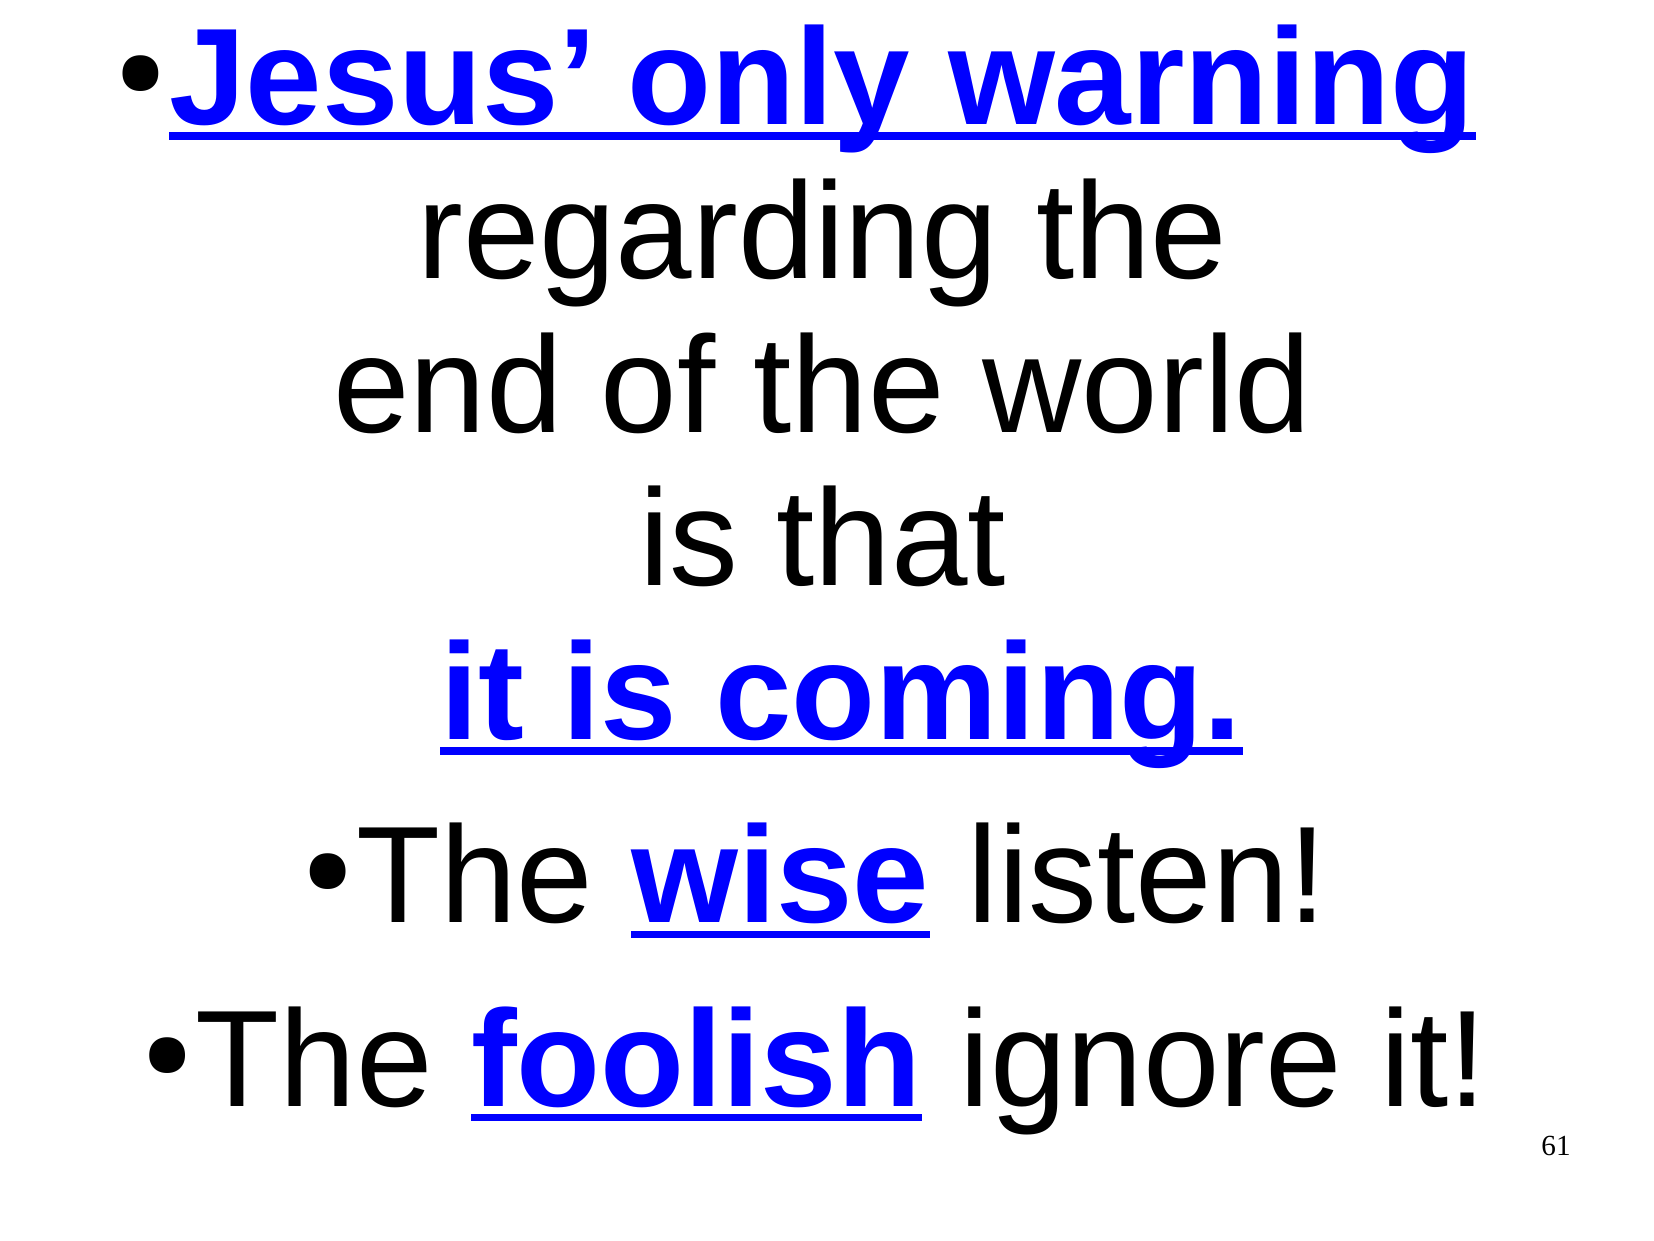

# Jesus’ only warning regarding the end of the world is that it is coming.
The wise listen!
The foolish ignore it!
61